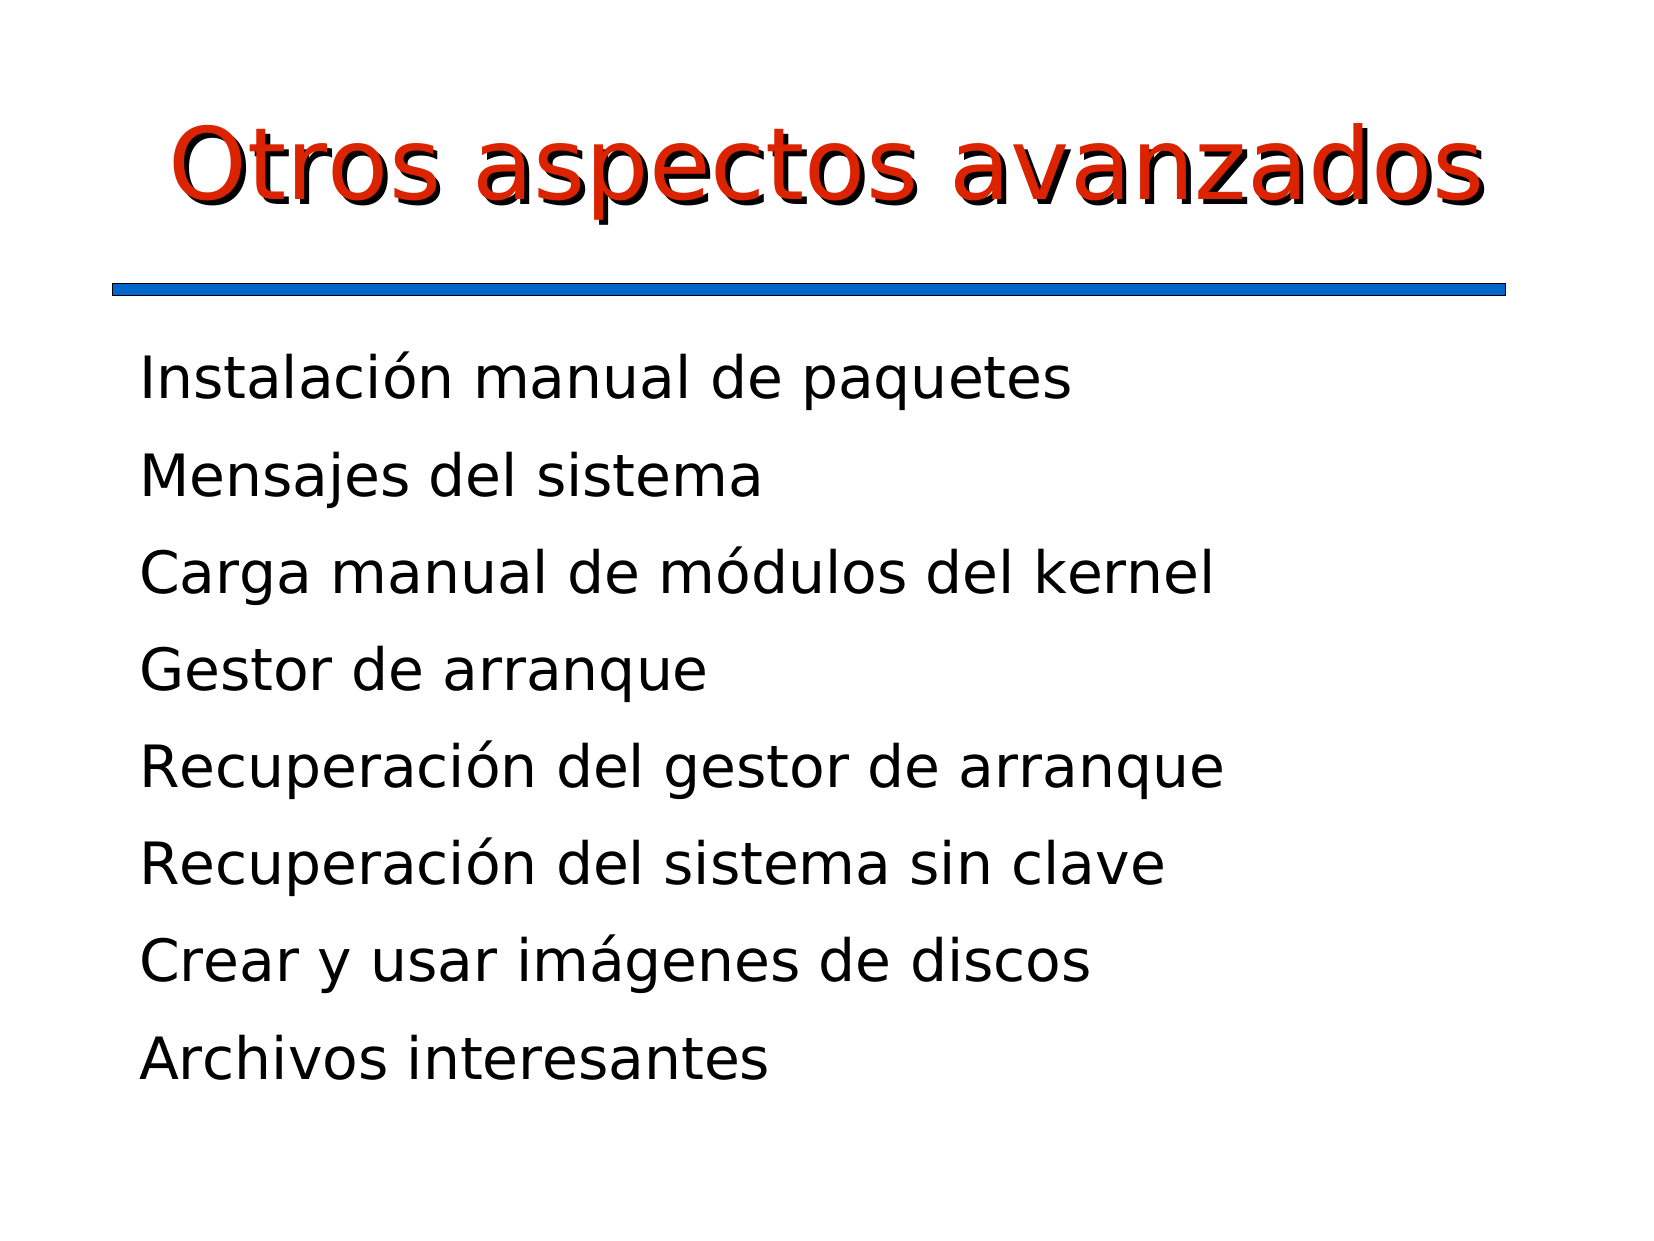

# Otros aspectos avanzados
Instalación manual de paquetes
Mensajes del sistema
Carga manual de módulos del kernel
Gestor de arranque
Recuperación del gestor de arranque
Recuperación del sistema sin clave
Crear y usar imágenes de discos
Archivos interesantes